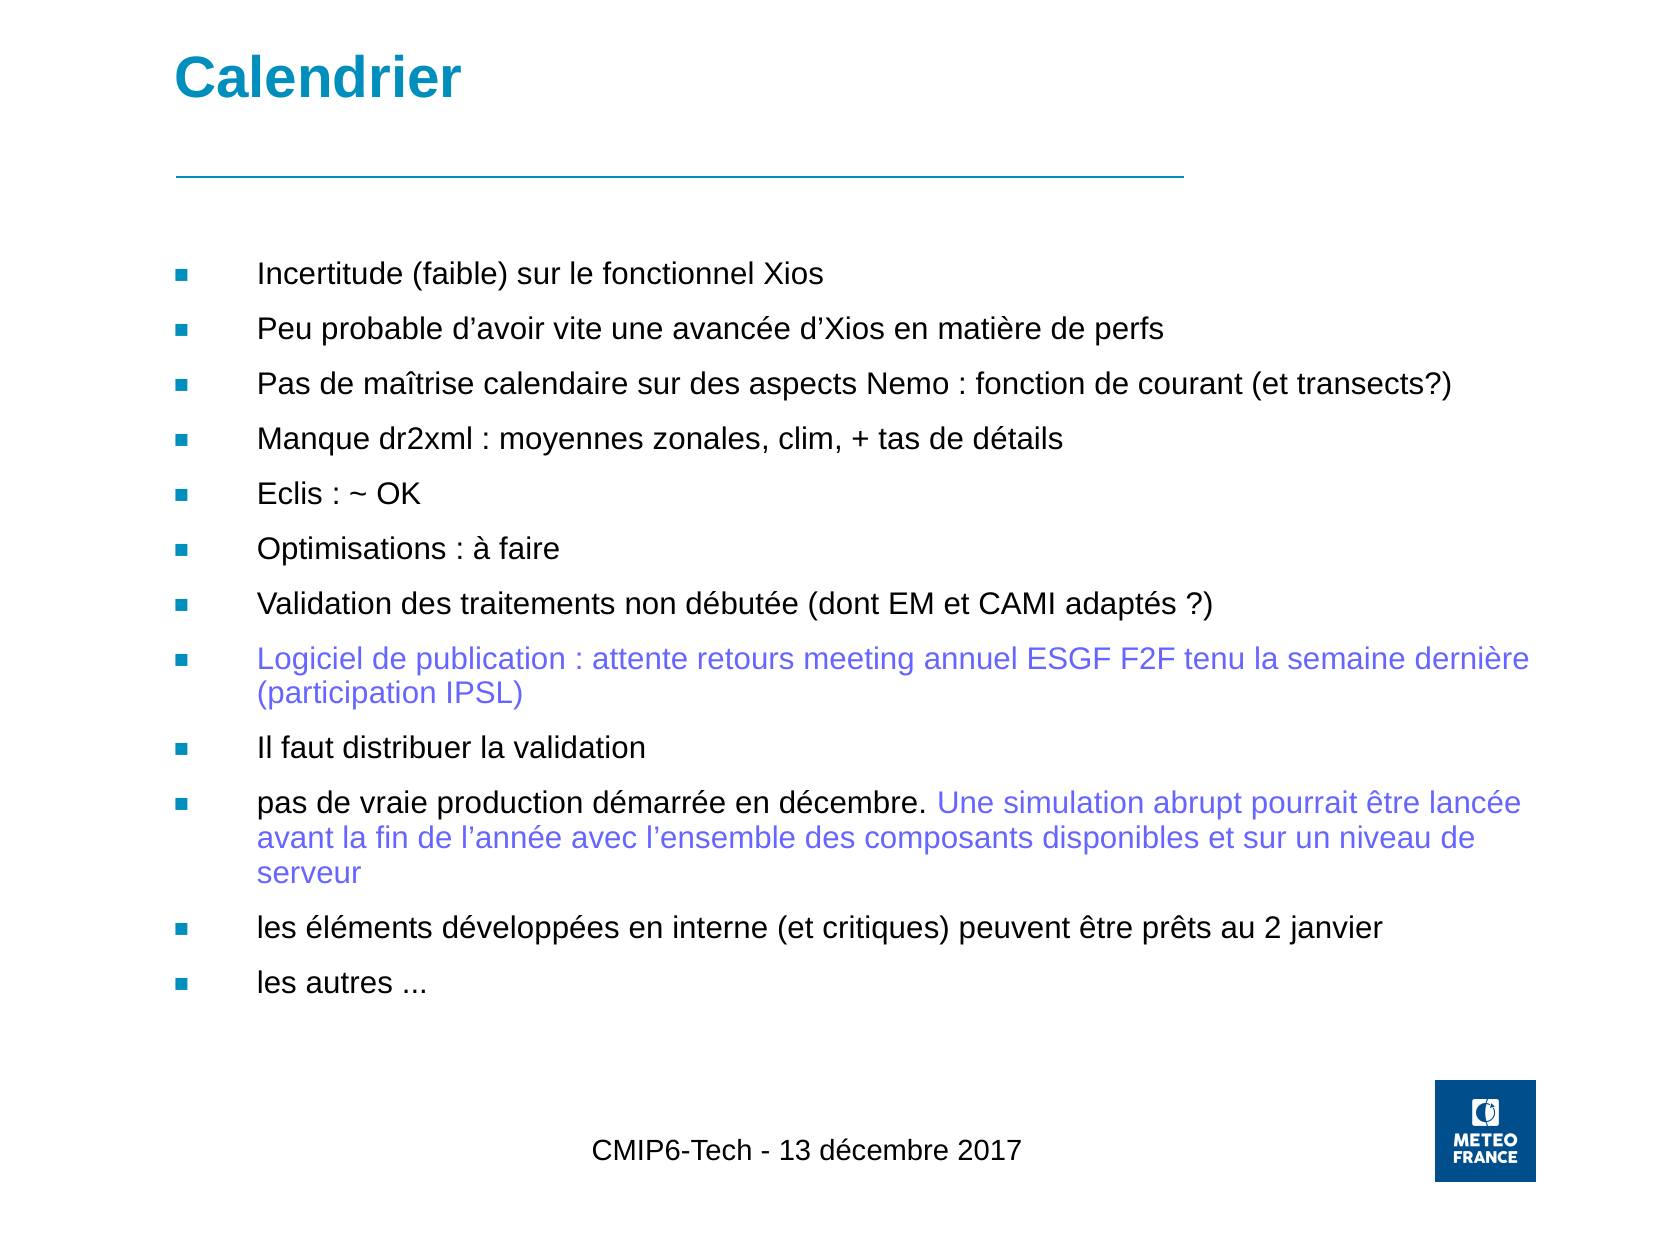

# Calendrier
Incertitude (faible) sur le fonctionnel Xios
Peu probable d’avoir vite une avancée d’Xios en matière de perfs
Pas de maîtrise calendaire sur des aspects Nemo : fonction de courant (et transects?)
Manque dr2xml : moyennes zonales, clim, + tas de détails
Eclis : ~ OK
Optimisations : à faire
Validation des traitements non débutée (dont EM et CAMI adaptés ?)
Logiciel de publication : attente retours meeting annuel ESGF F2F tenu la semaine dernière (participation IPSL)
Il faut distribuer la validation
pas de vraie production démarrée en décembre. Une simulation abrupt pourrait être lancée avant la fin de l’année avec l’ensemble des composants disponibles et sur un niveau de serveur
les éléments développées en interne (et critiques) peuvent être prêts au 2 janvier
les autres ...
CMIP6-Tech - 13 décembre 2017